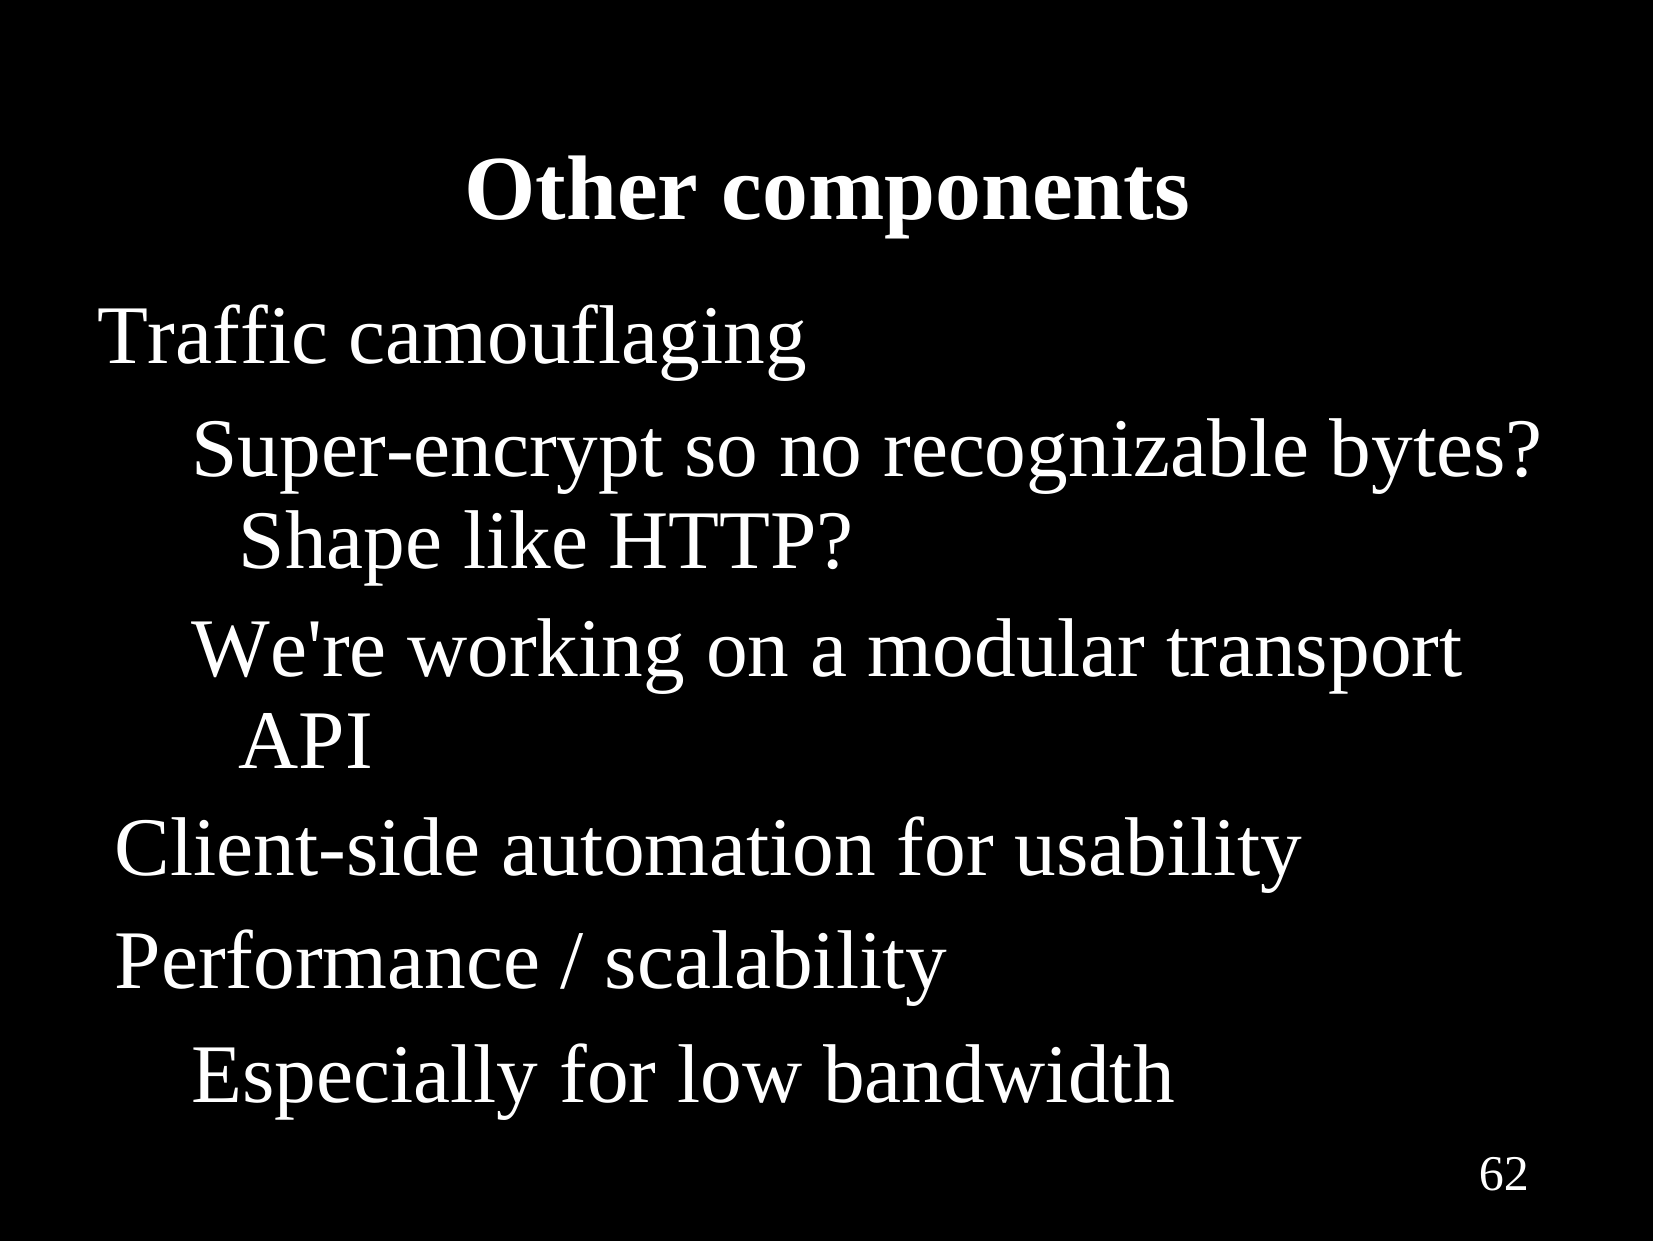

# Other components
Traffic camouflaging
Super-encrypt so no recognizable bytes? Shape like HTTP?
We're working on a modular transport API
Client-side automation for usability
Performance / scalability
Especially for low bandwidth